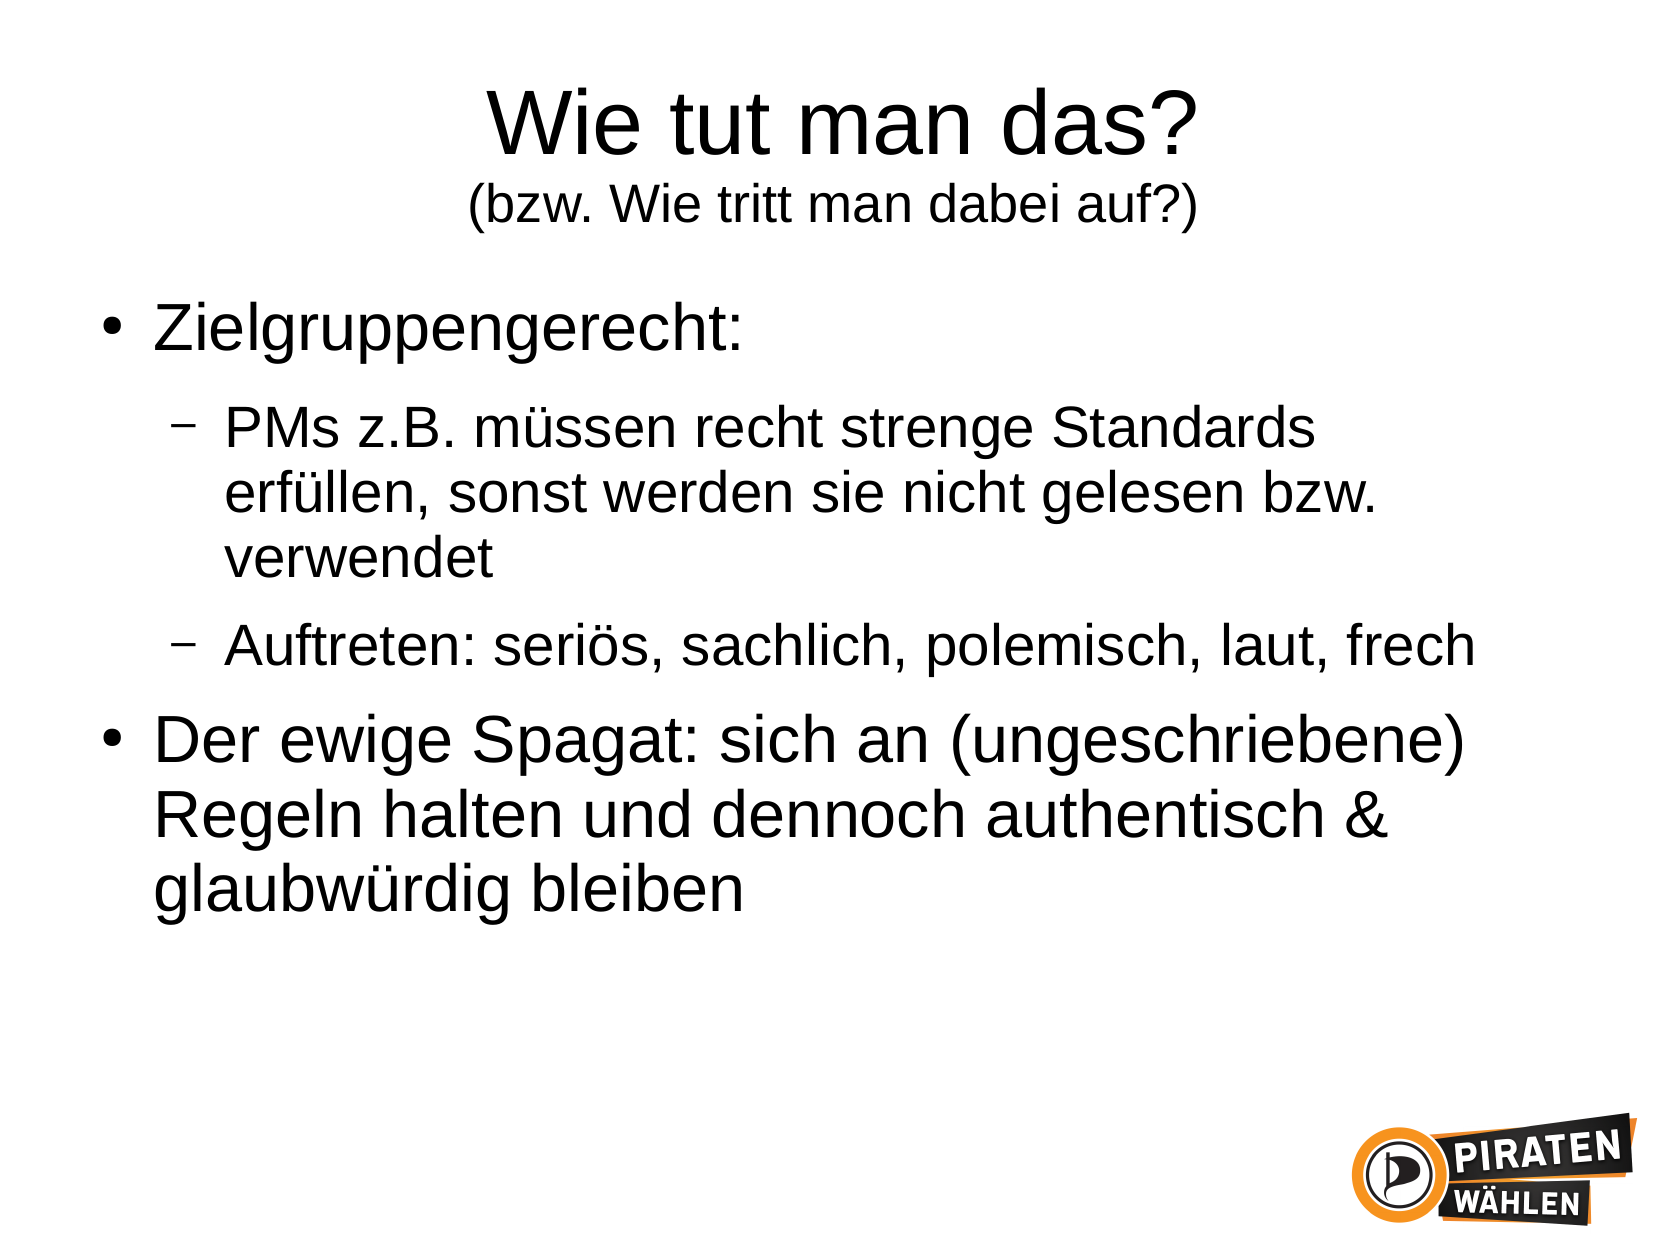

# Wie tut man das? (bzw. Wie tritt man dabei auf?)
Zielgruppengerecht:
PMs z.B. müssen recht strenge Standards erfüllen, sonst werden sie nicht gelesen bzw. verwendet
Auftreten: seriös, sachlich, polemisch, laut, frech
Der ewige Spagat: sich an (ungeschriebene) Regeln halten und dennoch authentisch & glaubwürdig bleiben